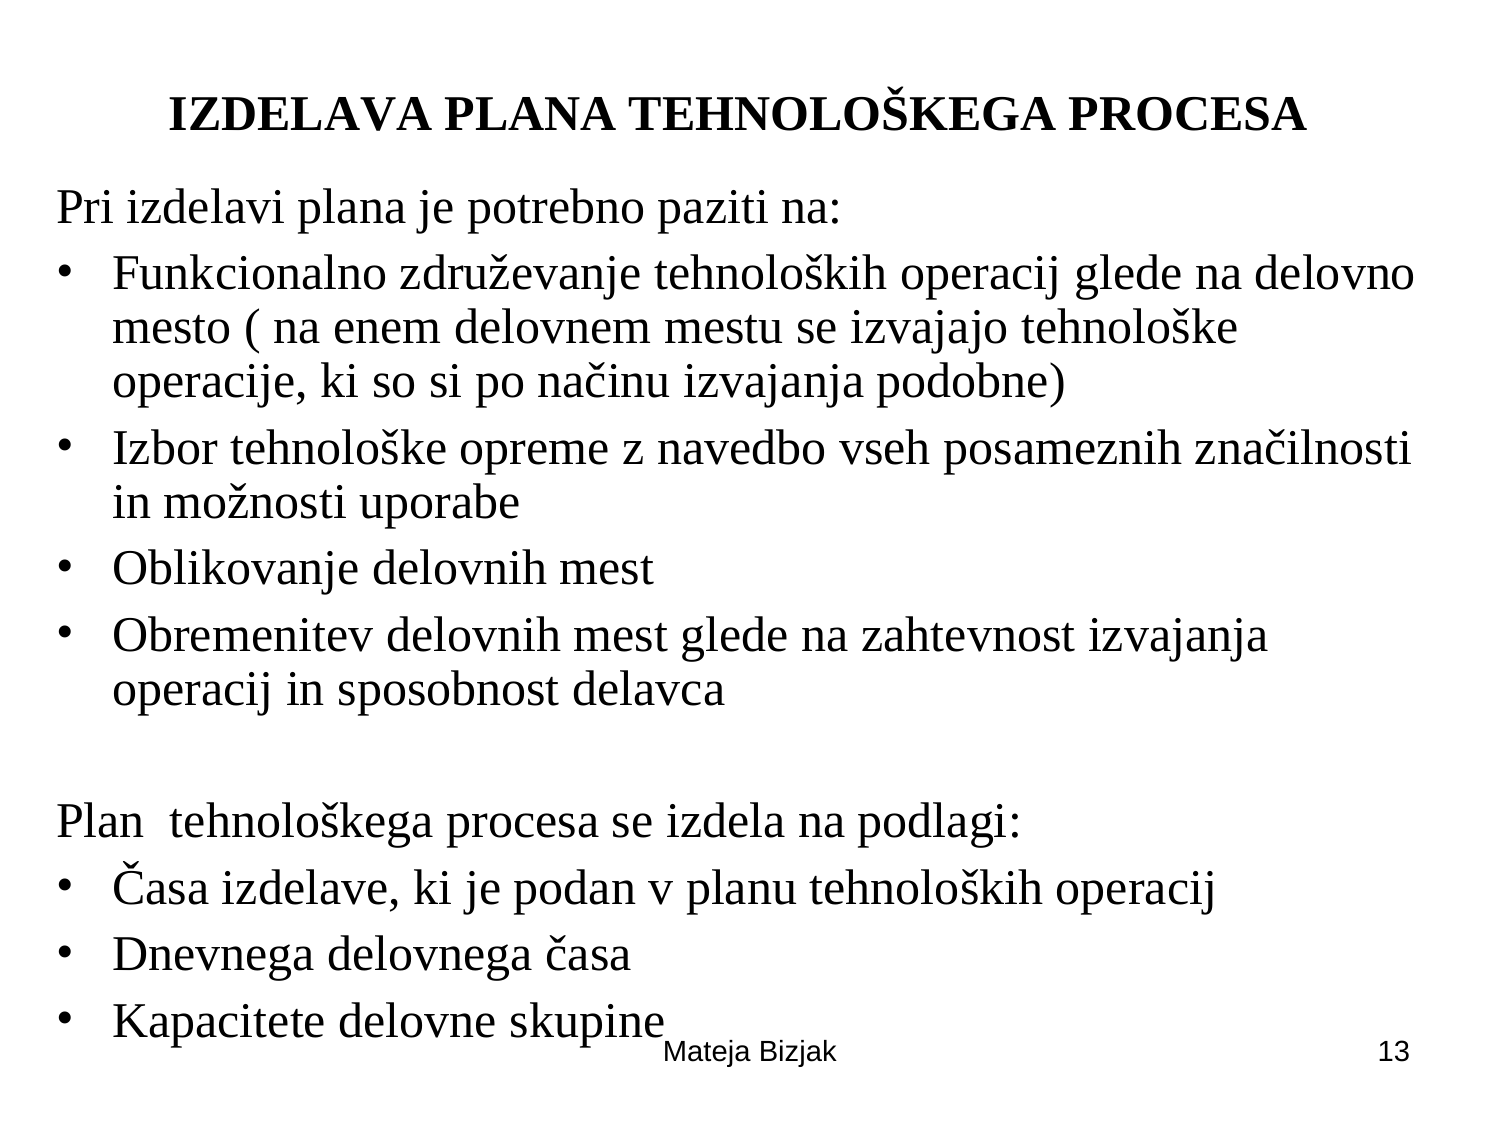

# IZDELAVA PLANA TEHNOLOŠKEGA PROCESA
Pri izdelavi plana je potrebno paziti na:
Funkcionalno združevanje tehnoloških operacij glede na delovno mesto ( na enem delovnem mestu se izvajajo tehnološke operacije, ki so si po načinu izvajanja podobne)
Izbor tehnološke opreme z navedbo vseh posameznih značilnosti in možnosti uporabe
Oblikovanje delovnih mest
Obremenitev delovnih mest glede na zahtevnost izvajanja operacij in sposobnost delavca
Plan tehnološkega procesa se izdela na podlagi:
Časa izdelave, ki je podan v planu tehnoloških operacij
Dnevnega delovnega časa
Kapacitete delovne skupine
Mateja Bizjak